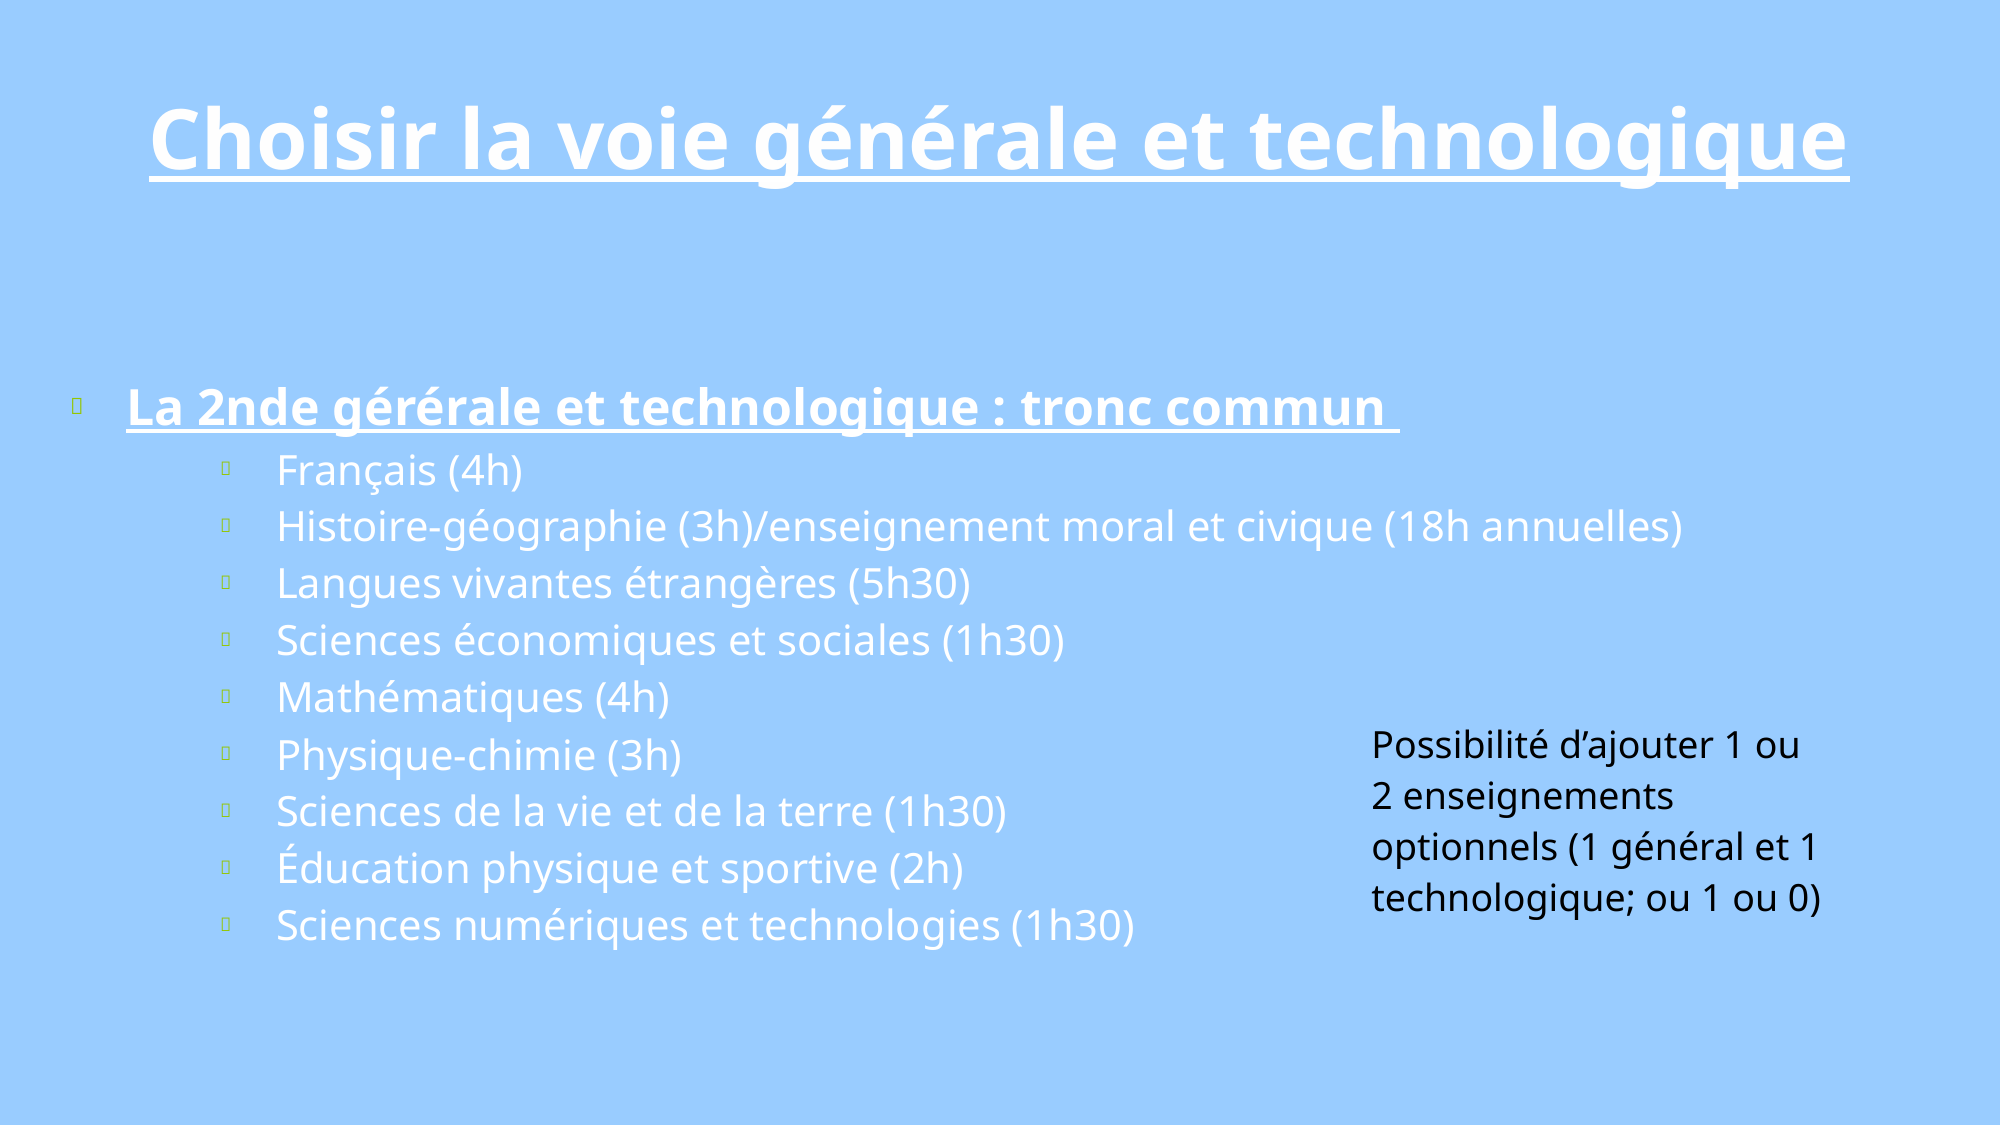

Choisir la voie générale et technologique
La 2nde gérérale et technologique : tronc commun
Français (4h)
Histoire-géographie (3h)/enseignement moral et civique (18h annuelles)
Langues vivantes étrangères (5h30)
Sciences économiques et sociales (1h30)
Mathématiques (4h)
Physique-chimie (3h)
Sciences de la vie et de la terre (1h30)
Éducation physique et sportive (2h)
Sciences numériques et technologies (1h30)
Possibilité d’ajouter 1 ou 2 enseignements optionnels (1 général et 1 technologique; ou 1 ou 0)